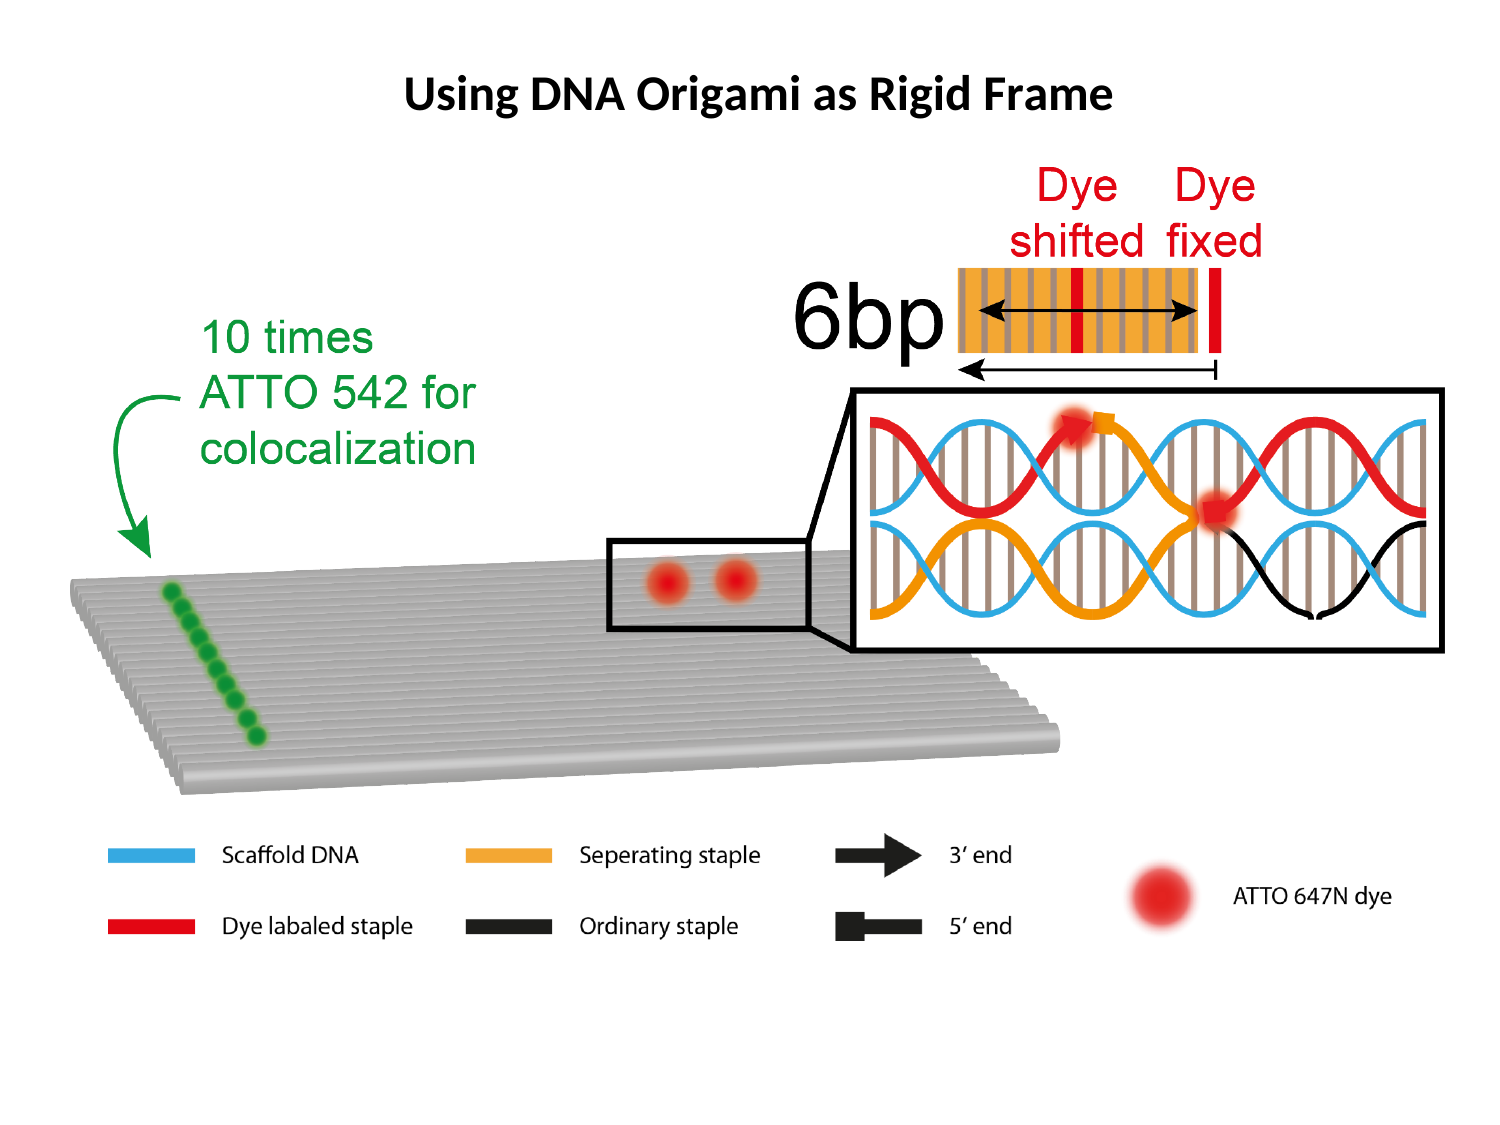

# Using DNA Origami as Rigid Frame